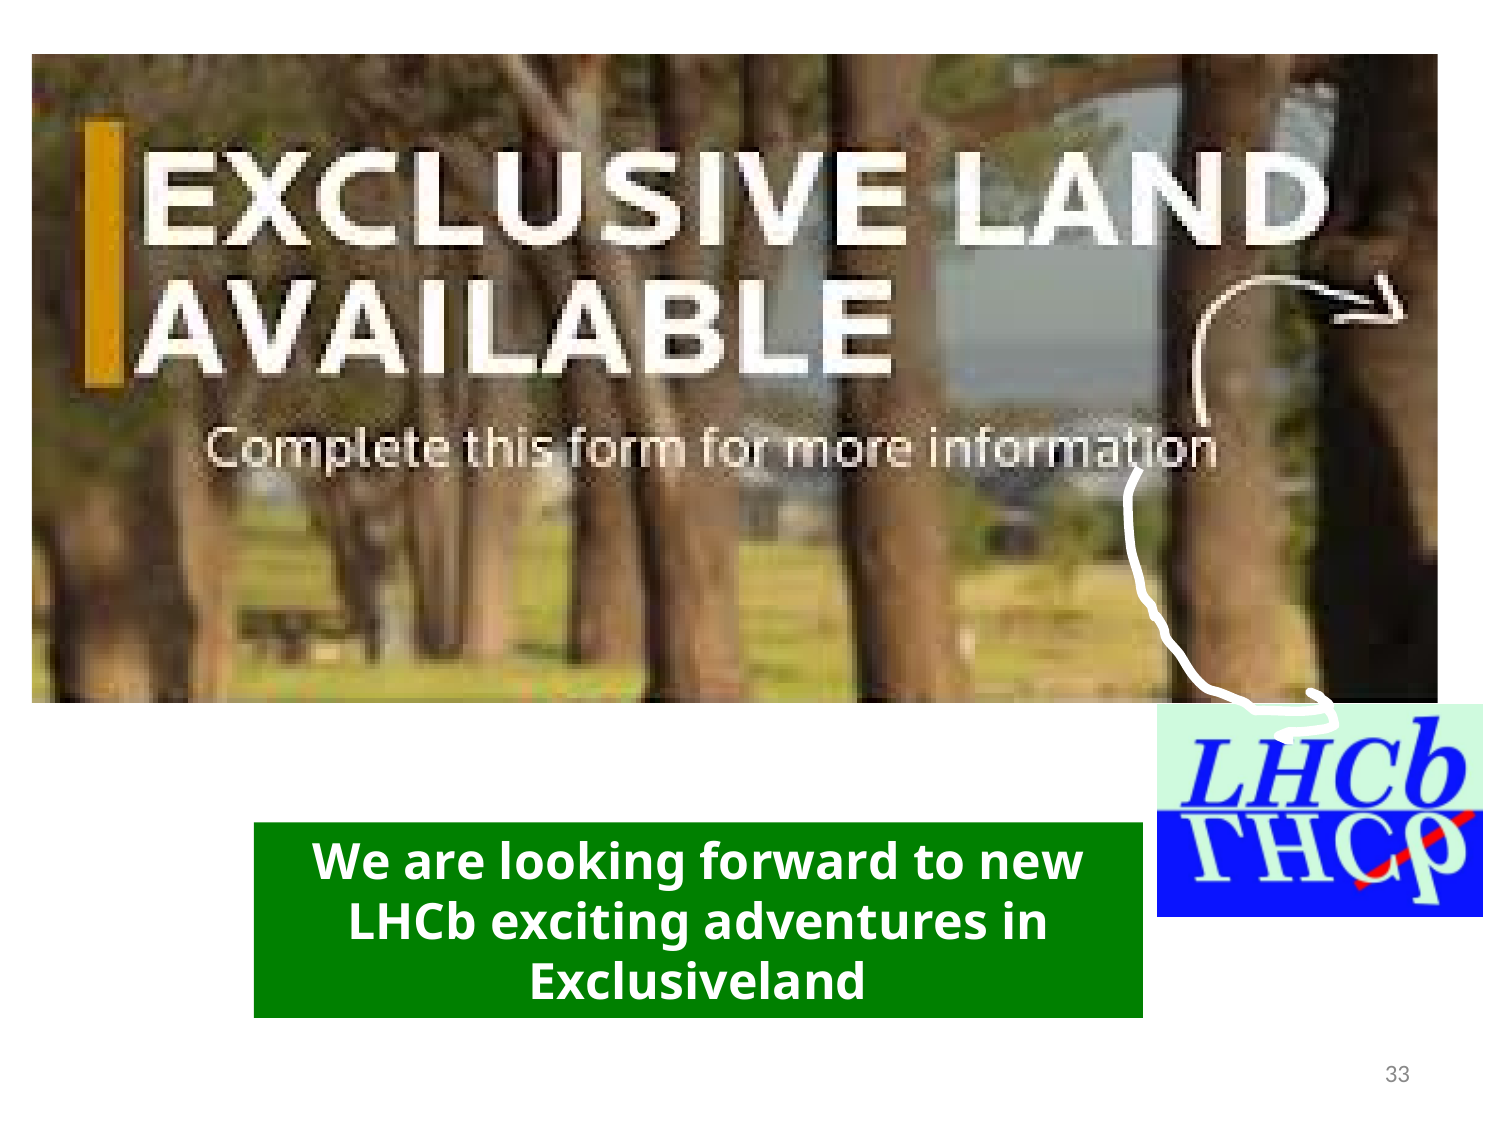

We are looking forward to new LHCb exciting adventures in Exclusiveland